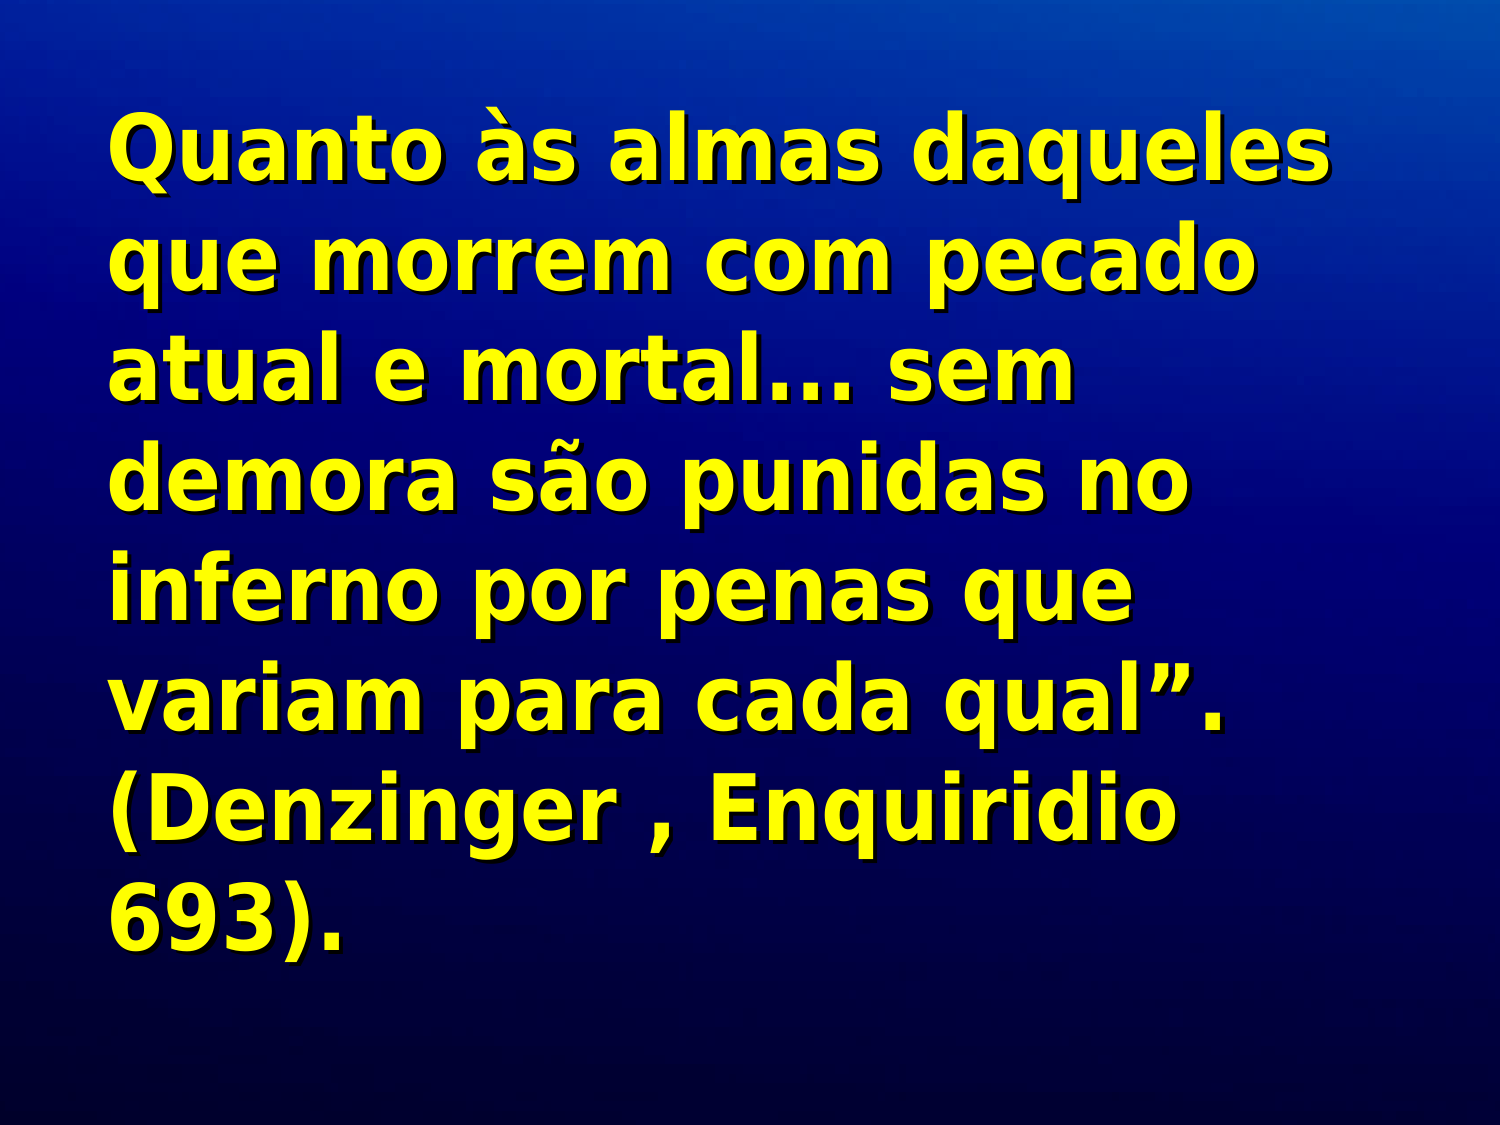

Quanto às almas daqueles que morrem com pecado atual e mortal... sem demora são punidas no inferno por penas que variam para cada qual”. (Denzinger , Enquiridio 693).